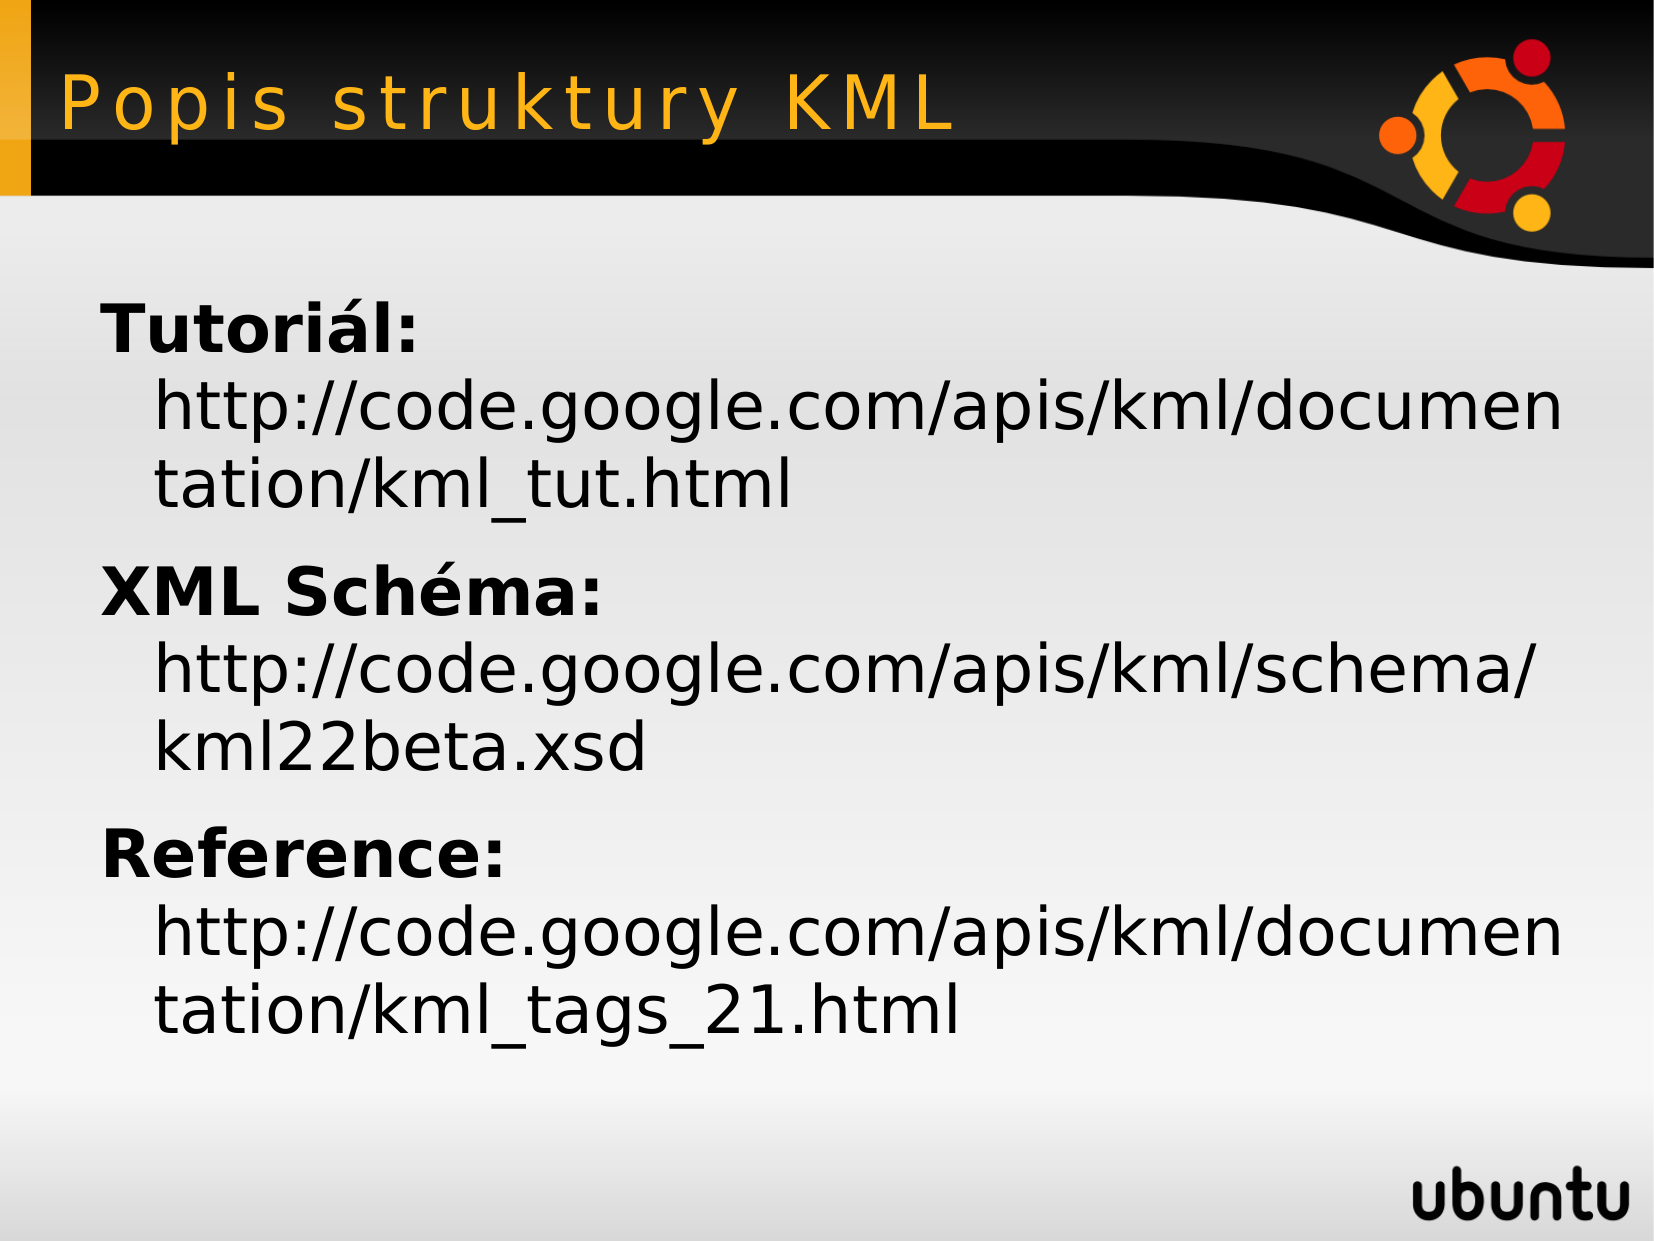

# Popis struktury KML
Tutoriál: http://code.google.com/apis/kml/documentation/kml_tut.html
XML Schéma: http://code.google.com/apis/kml/schema/kml22beta.xsd
Reference: http://code.google.com/apis/kml/documentation/kml_tags_21.html